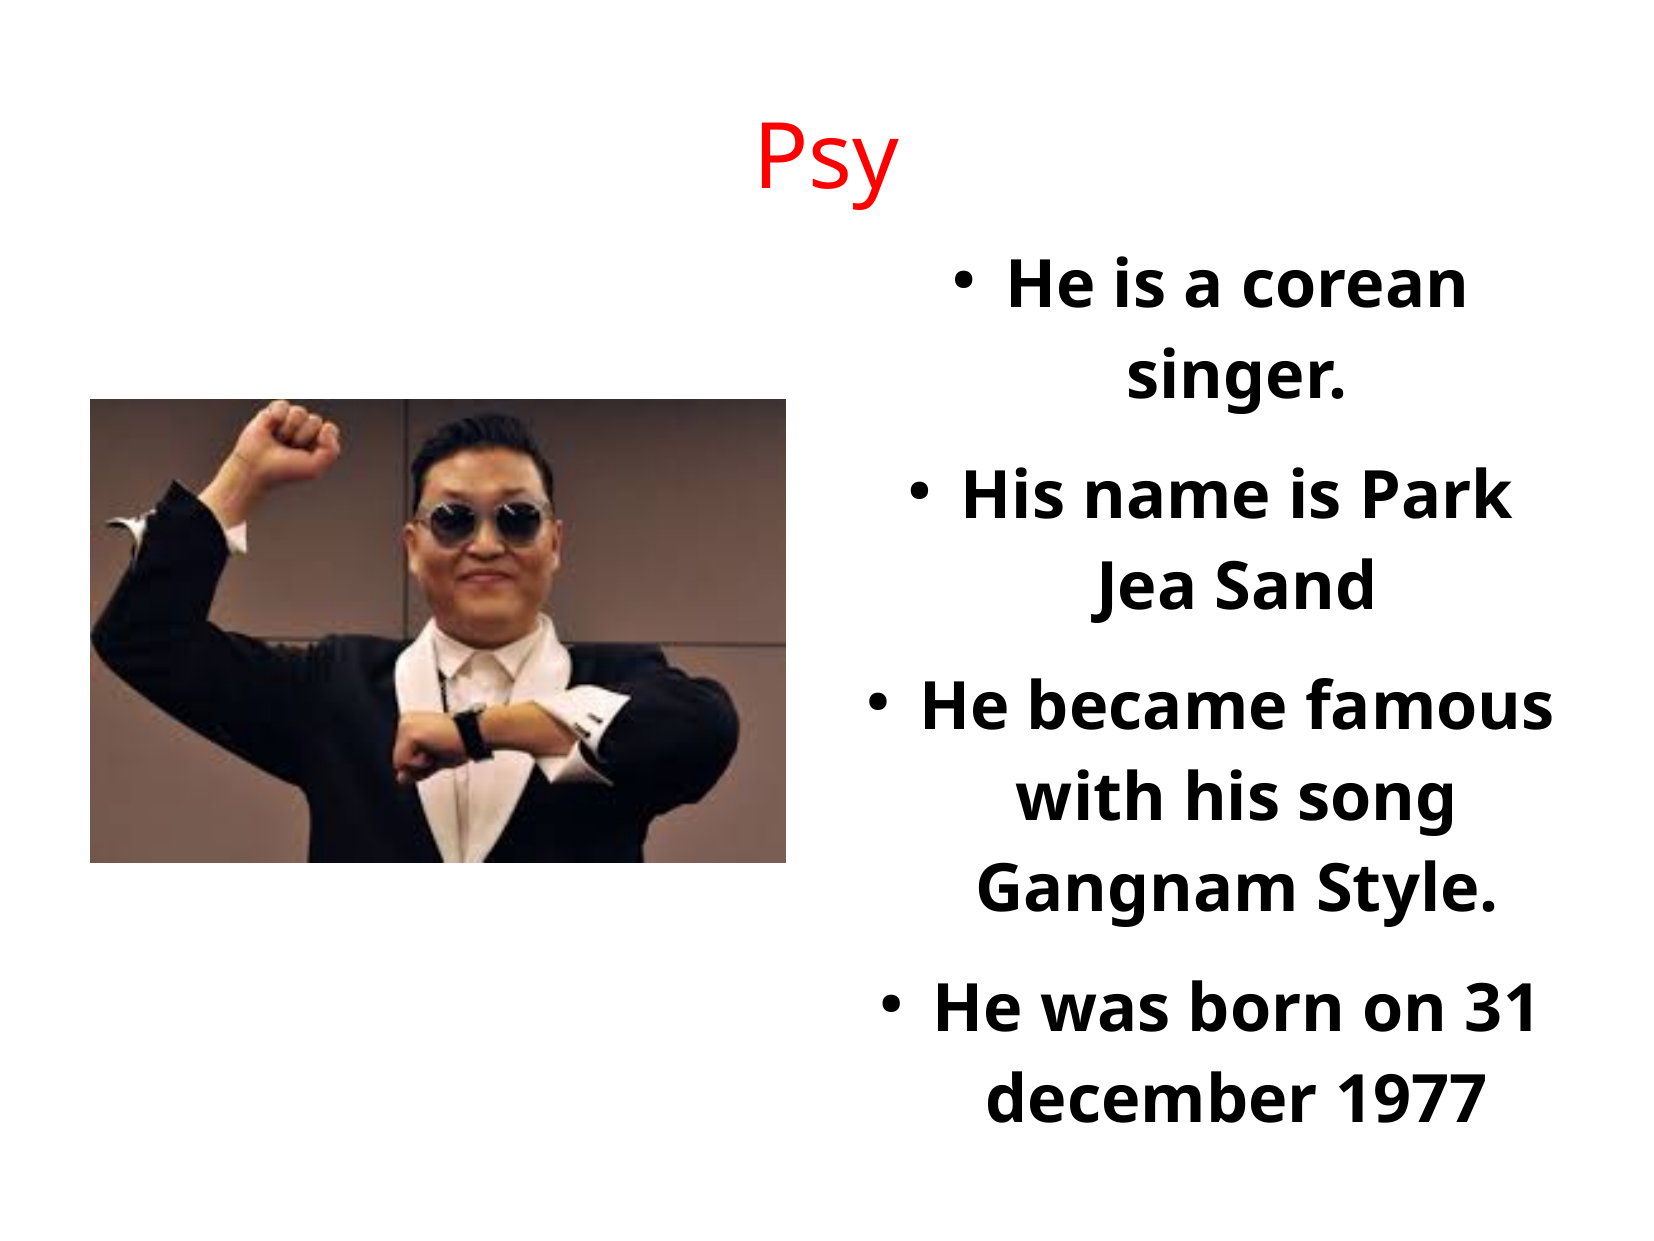

# Psy
He is a corean singer.
His name is Park Jea Sand
He became famous with his song Gangnam Style.
He was born on 31 december 1977